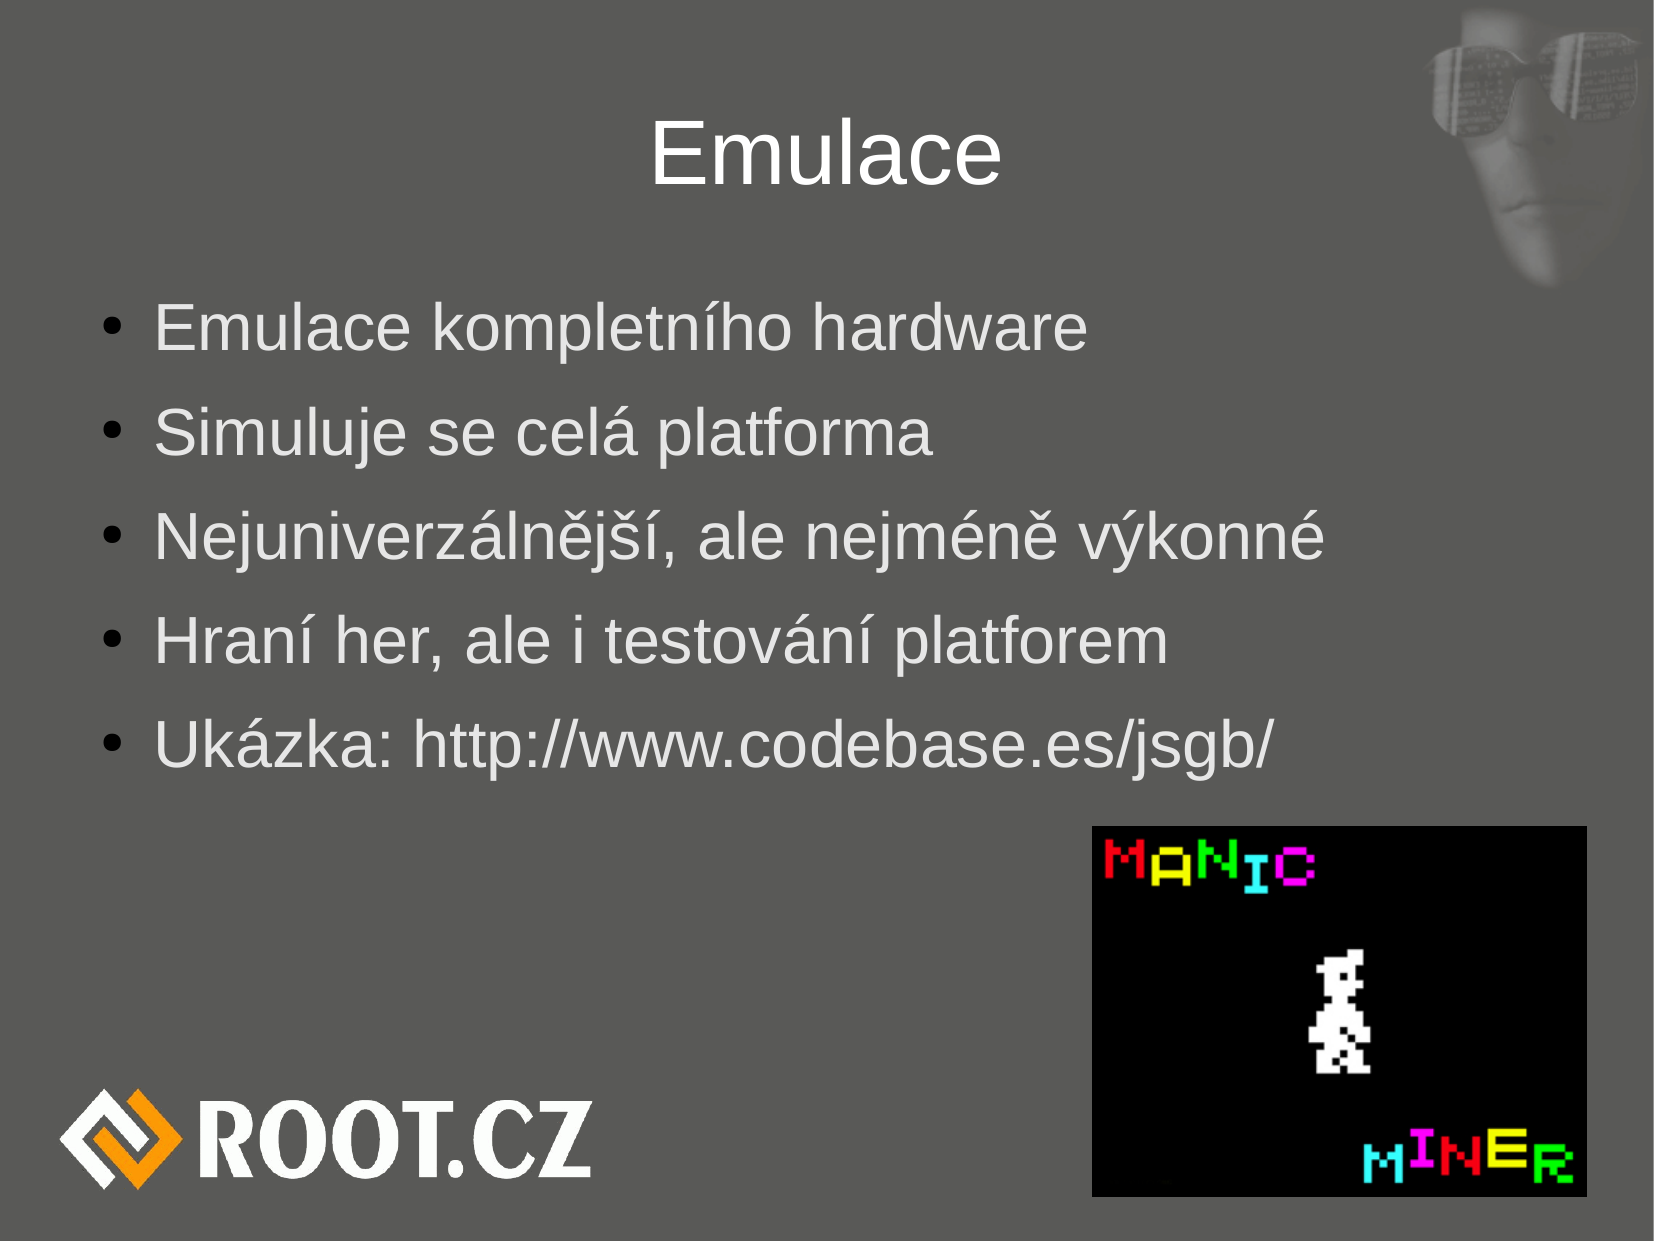

# Emulace
Emulace kompletního hardware
Simuluje se celá platforma
Nejuniverzálnější, ale nejméně výkonné
Hraní her, ale i testování platforem
Ukázka: http://www.codebase.es/jsgb/